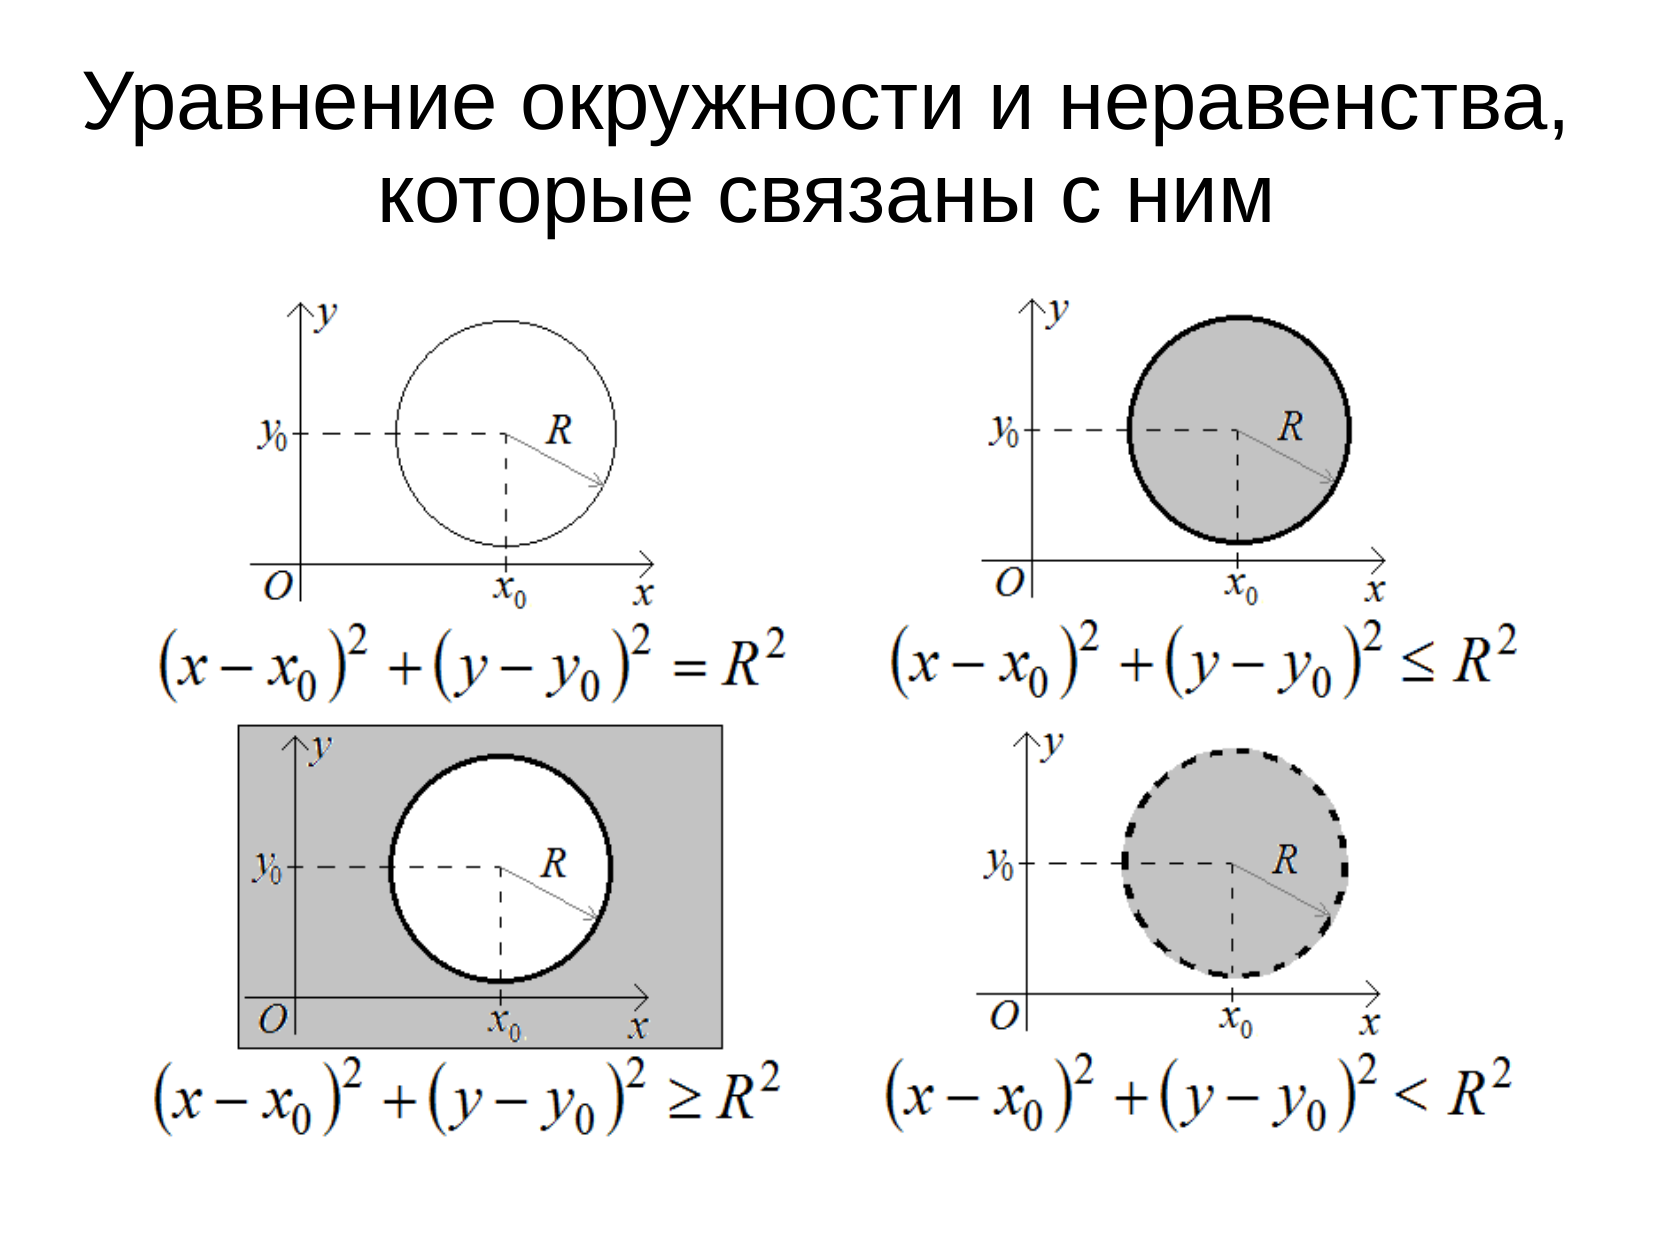

# Уравнение окружности и неравенства, которые связаны с ним